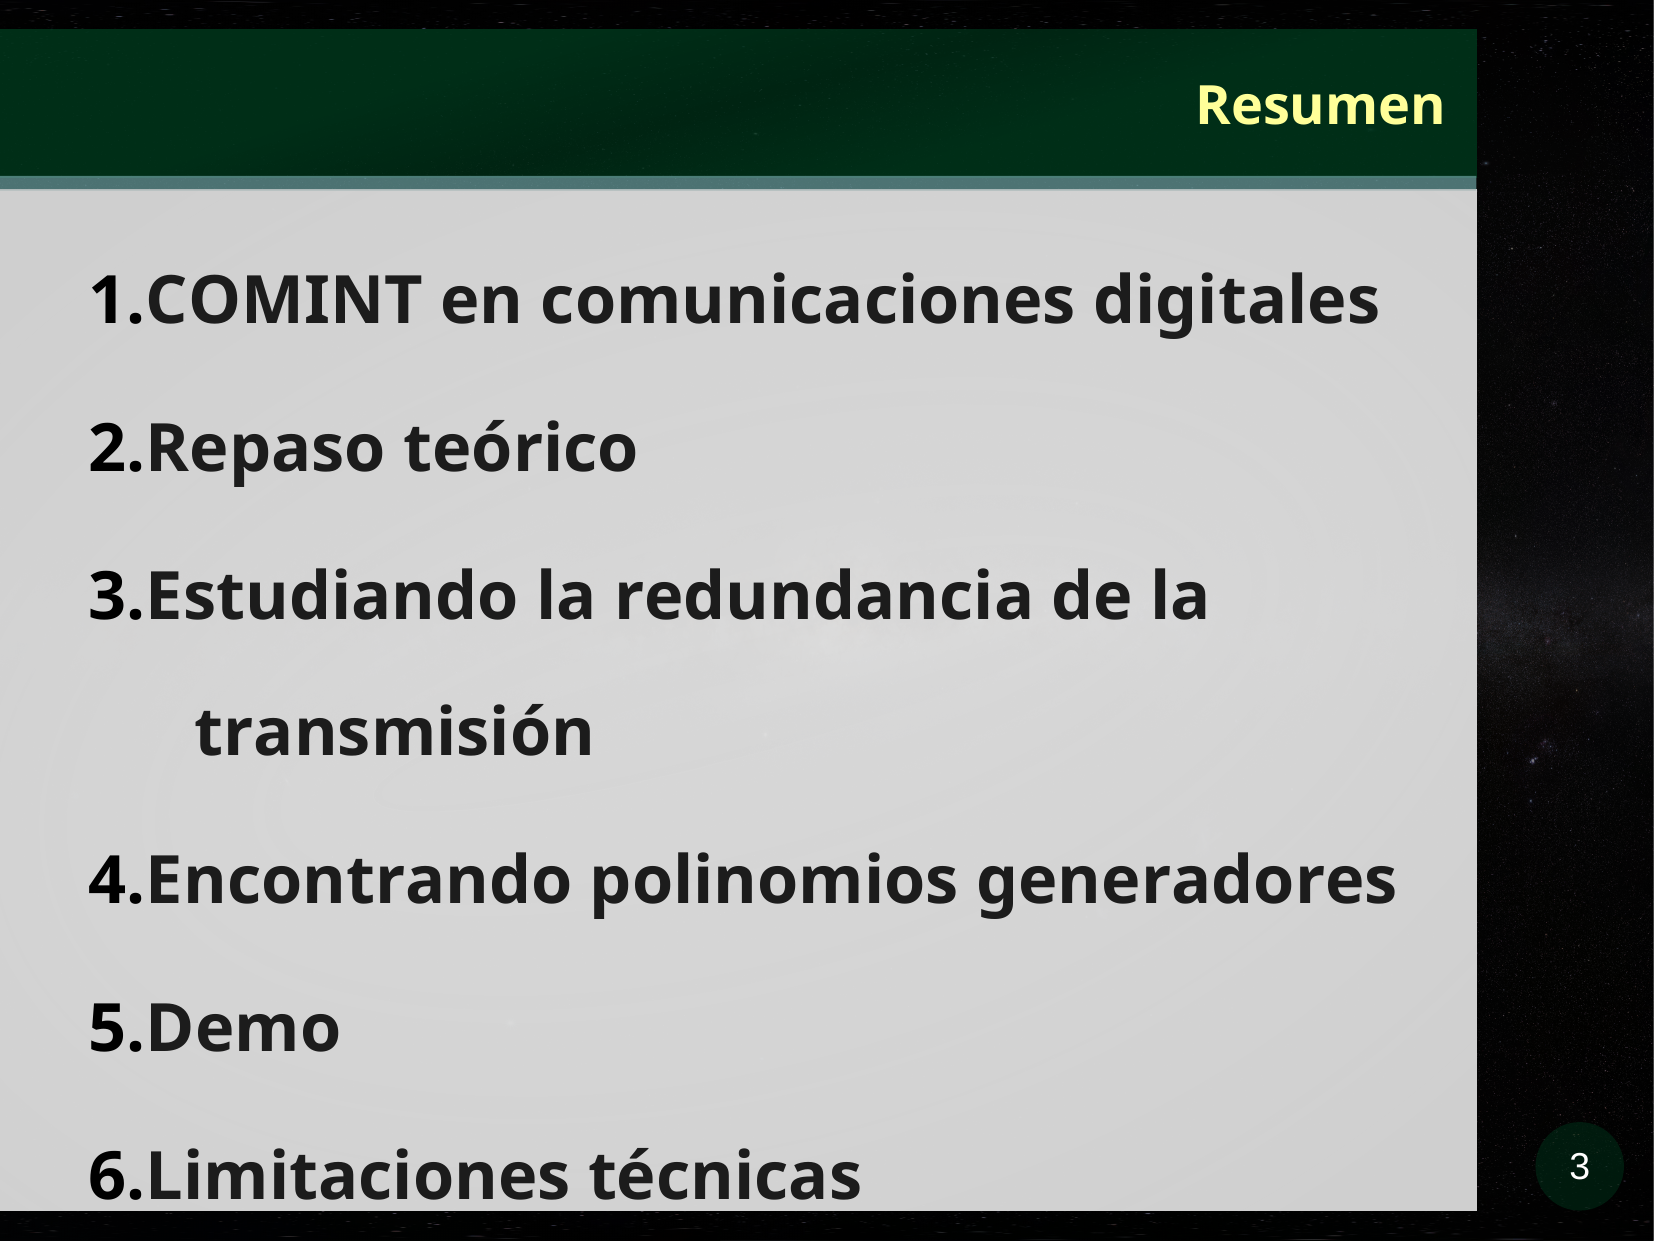

# Resumen
COMINT en comunicaciones digitales
Repaso teórico
Estudiando la redundancia de la transmisión
Encontrando polinomios generadores
Demo
Limitaciones técnicas
Futuro